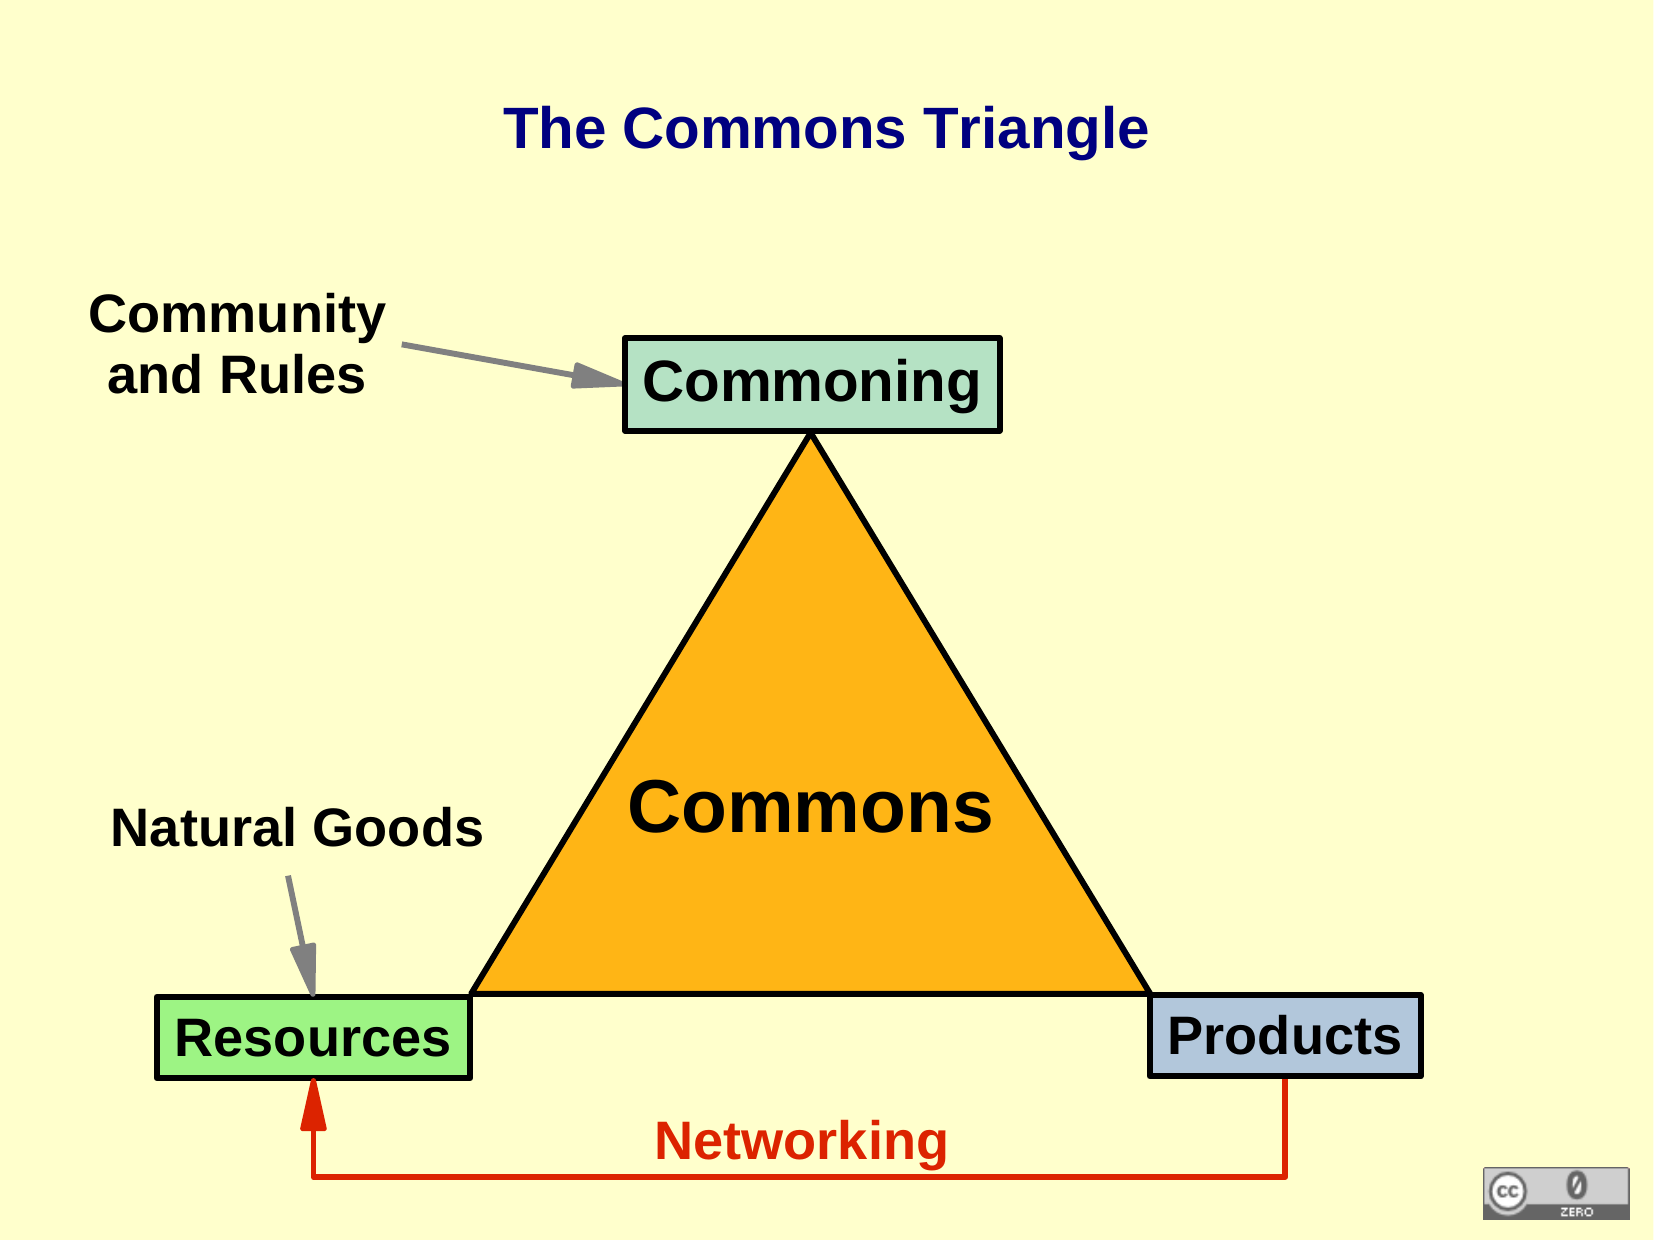

# The Commons Triangle
Community
and Rules
Commoning
Commons
Natural Goods
Products
Resources
Networking